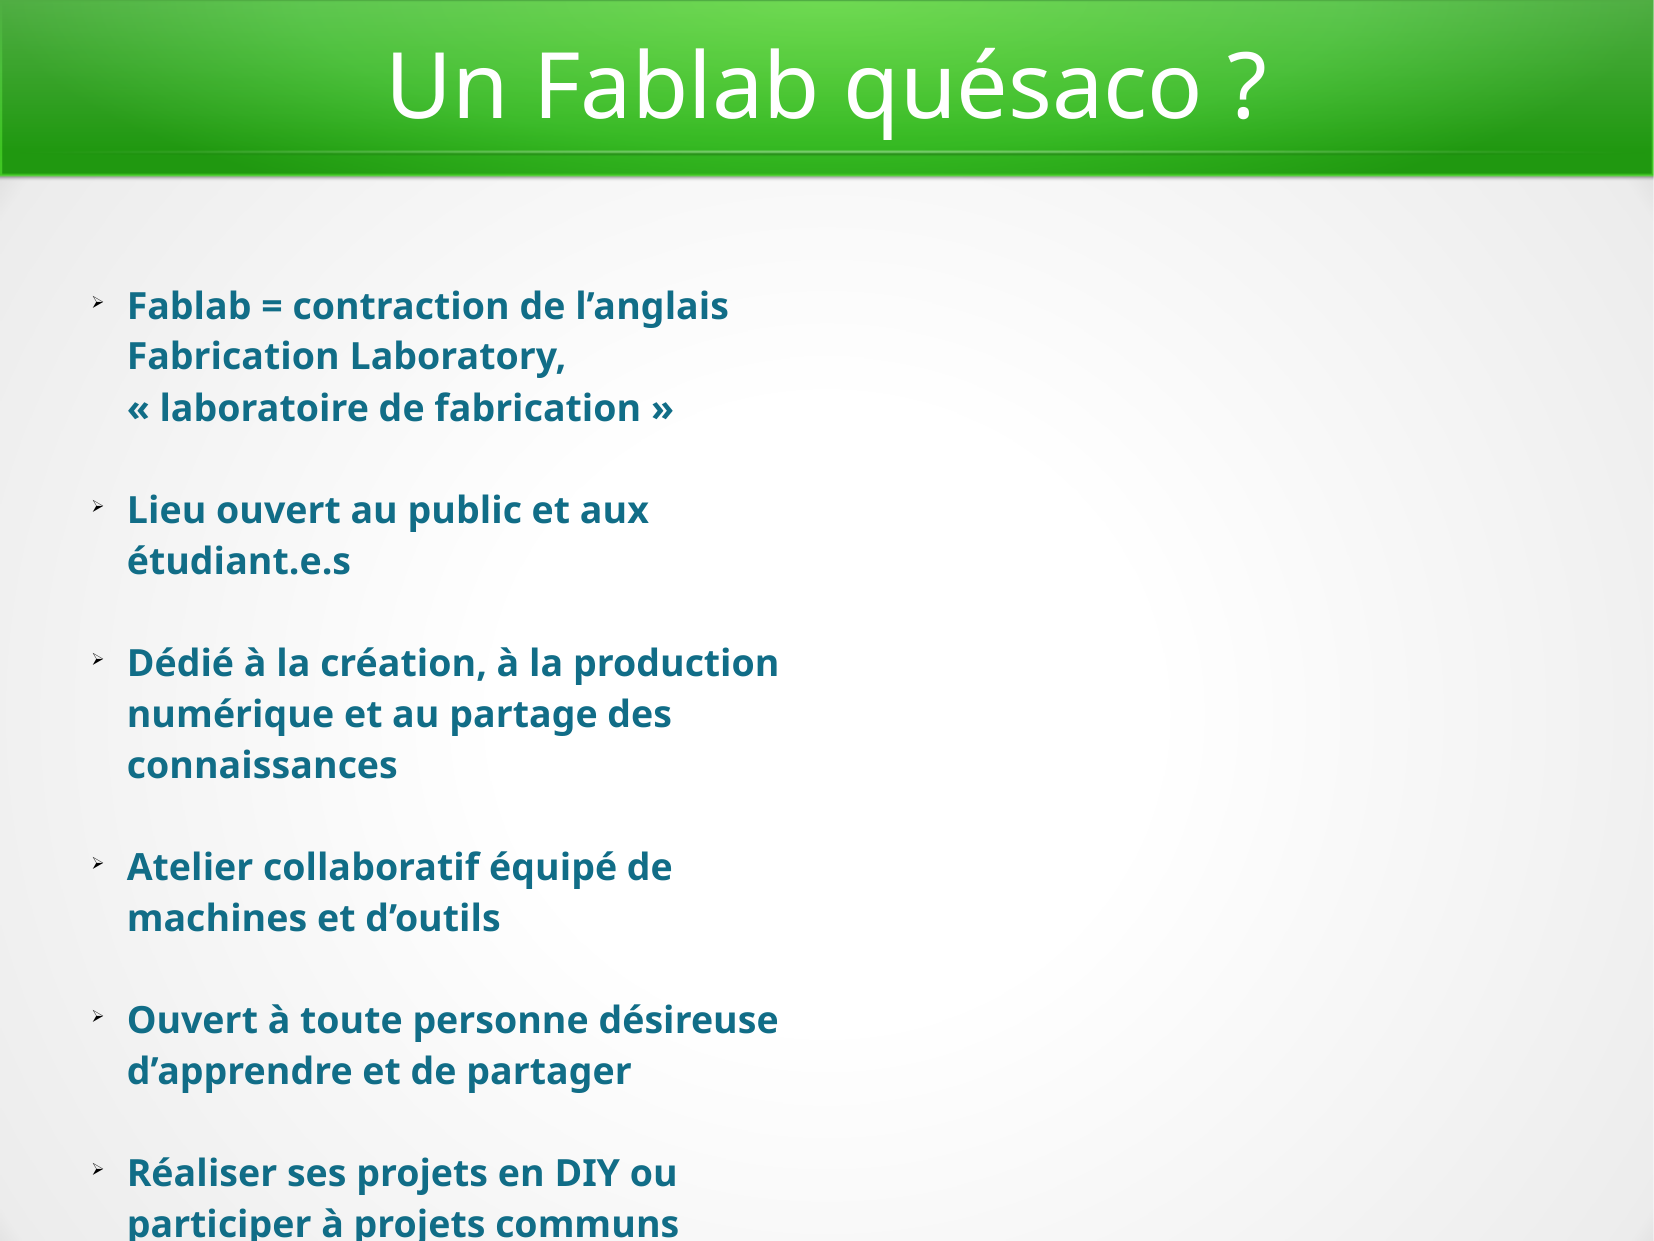

# Un Fablab quésaco ?
Fablab = contraction de l’anglais Fabrication Laboratory, « laboratoire de fabrication »
Lieu ouvert au public et aux étudiant.e.s
Dédié à la création, à la production numérique et au partage des connaissances
Atelier collaboratif équipé de machines et d’outils
Ouvert à toute personne désireuse d’apprendre et de partager
Réaliser ses projets en DIY ou participer à projets communs